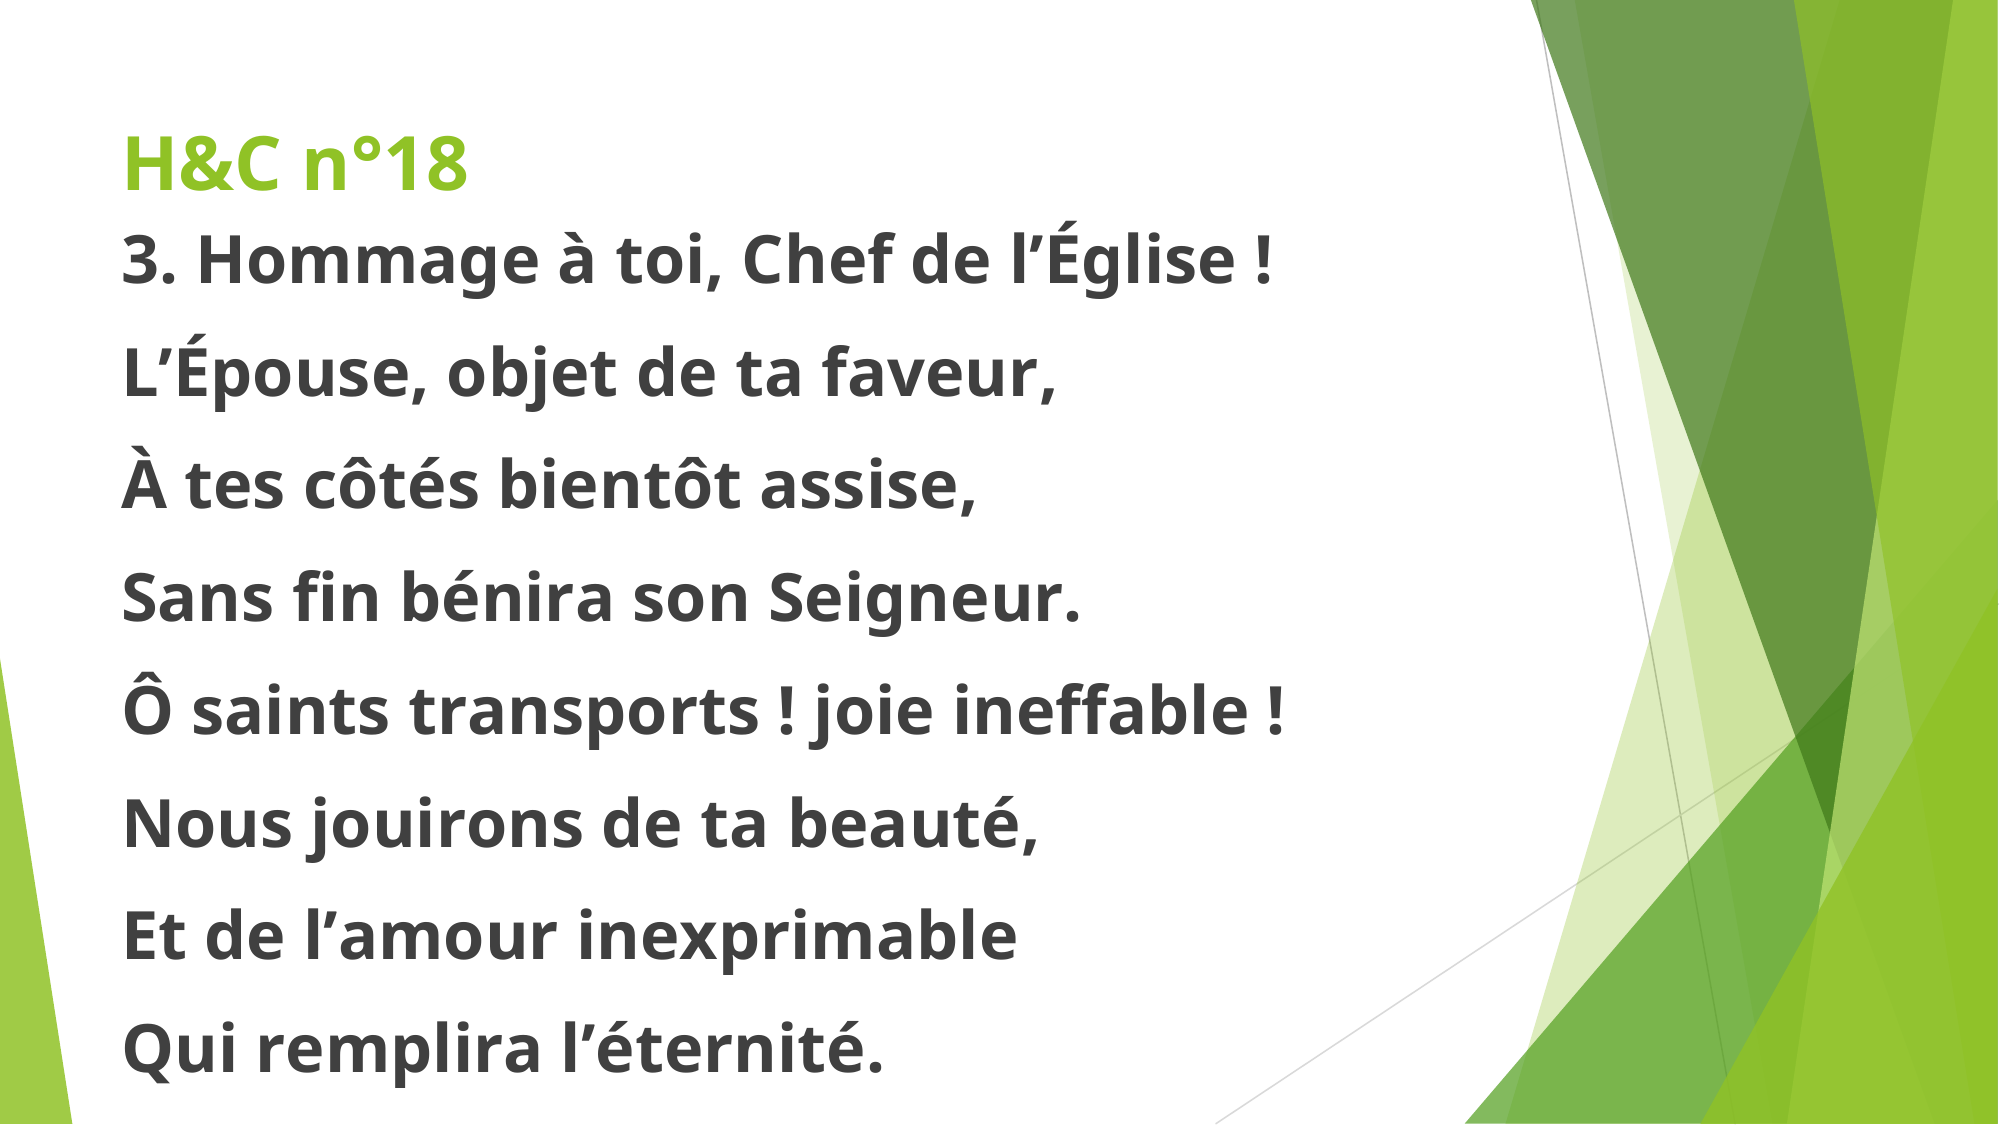

H&C n°18
3. Hommage à toi, Chef de l’Église !
L’Épouse, objet de ta faveur,
À tes côtés bientôt assise,
Sans fin bénira son Seigneur.
Ô saints transports ! joie ineffable !
Nous jouirons de ta beauté,
Et de l’amour inexprimable
Qui remplira l’éternité.